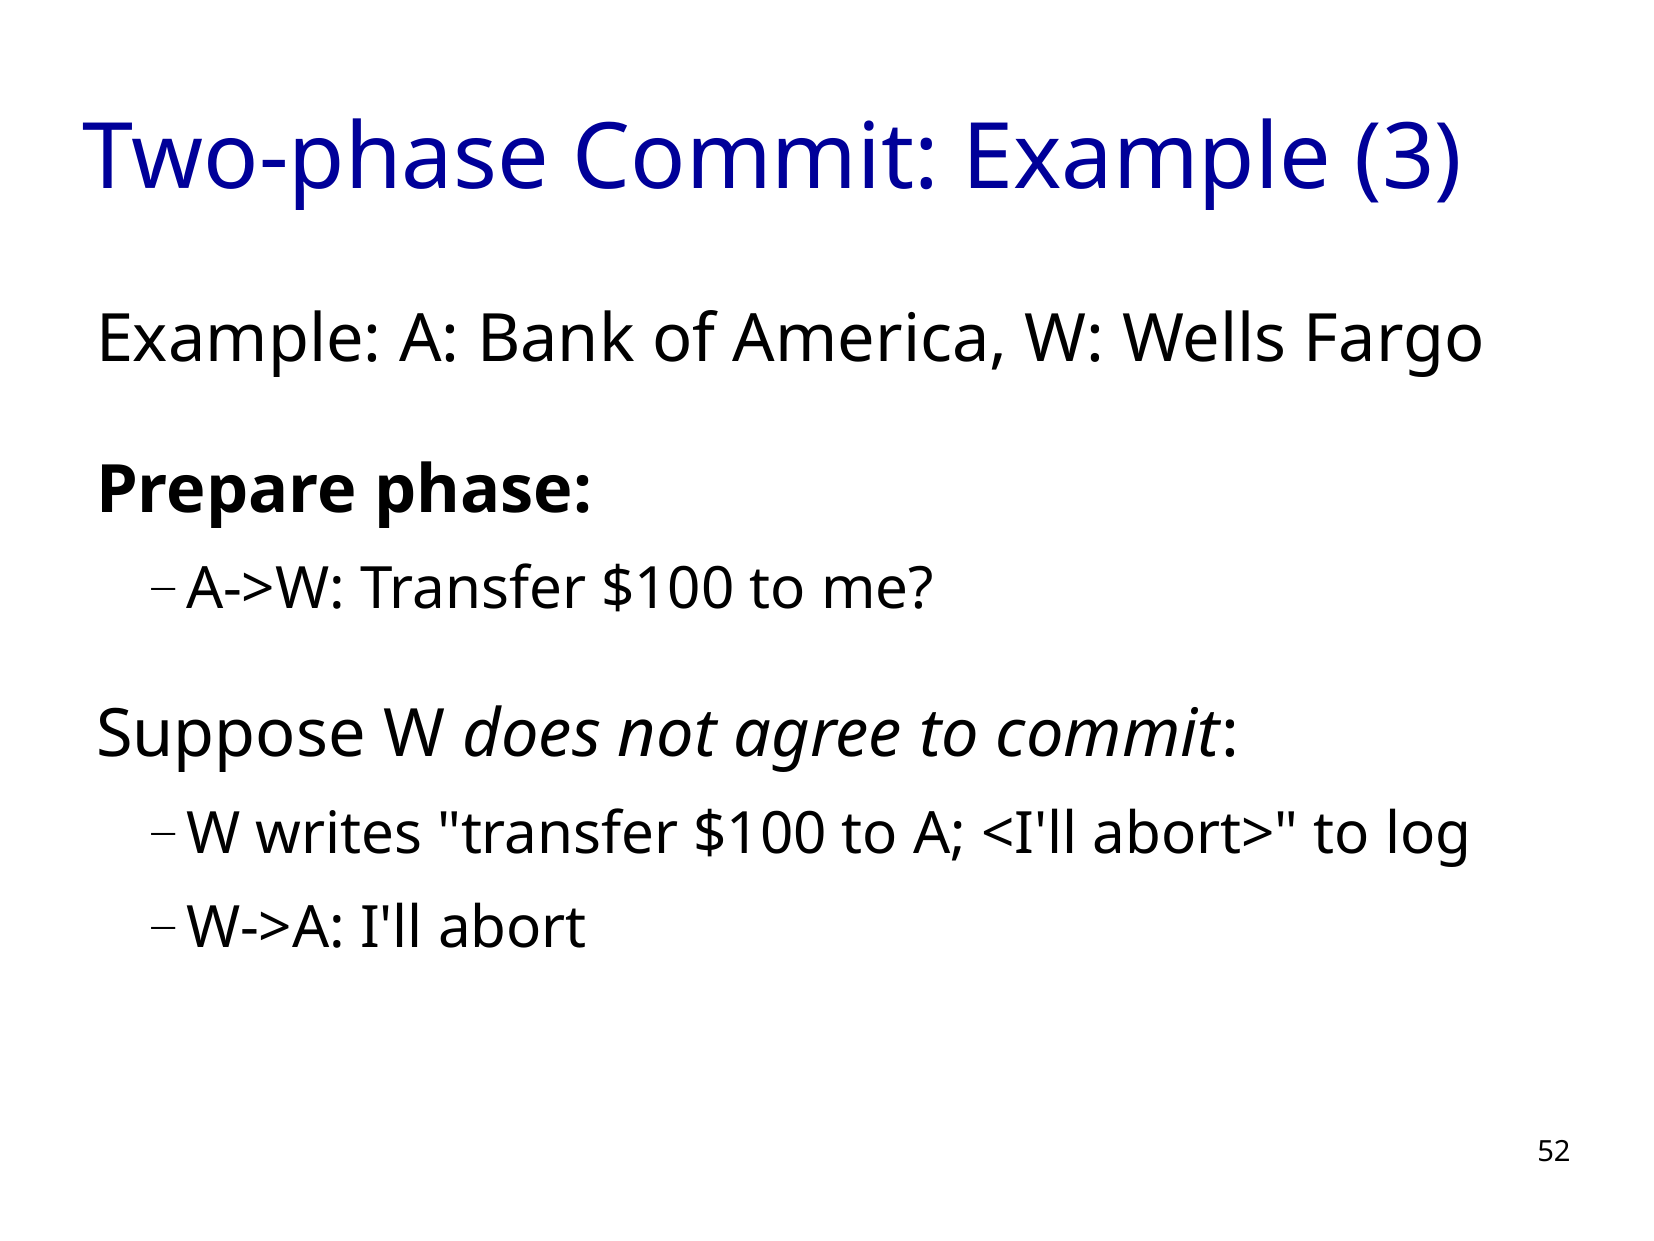

# Two-phase Commit: Example (3)
Example: A: Bank of America, W: Wells Fargo
Prepare phase:
A->W: Transfer $100 to me?
Suppose W does not agree to commit:
W writes "transfer $100 to A; <I'll abort>" to log
W->A: I'll abort
52